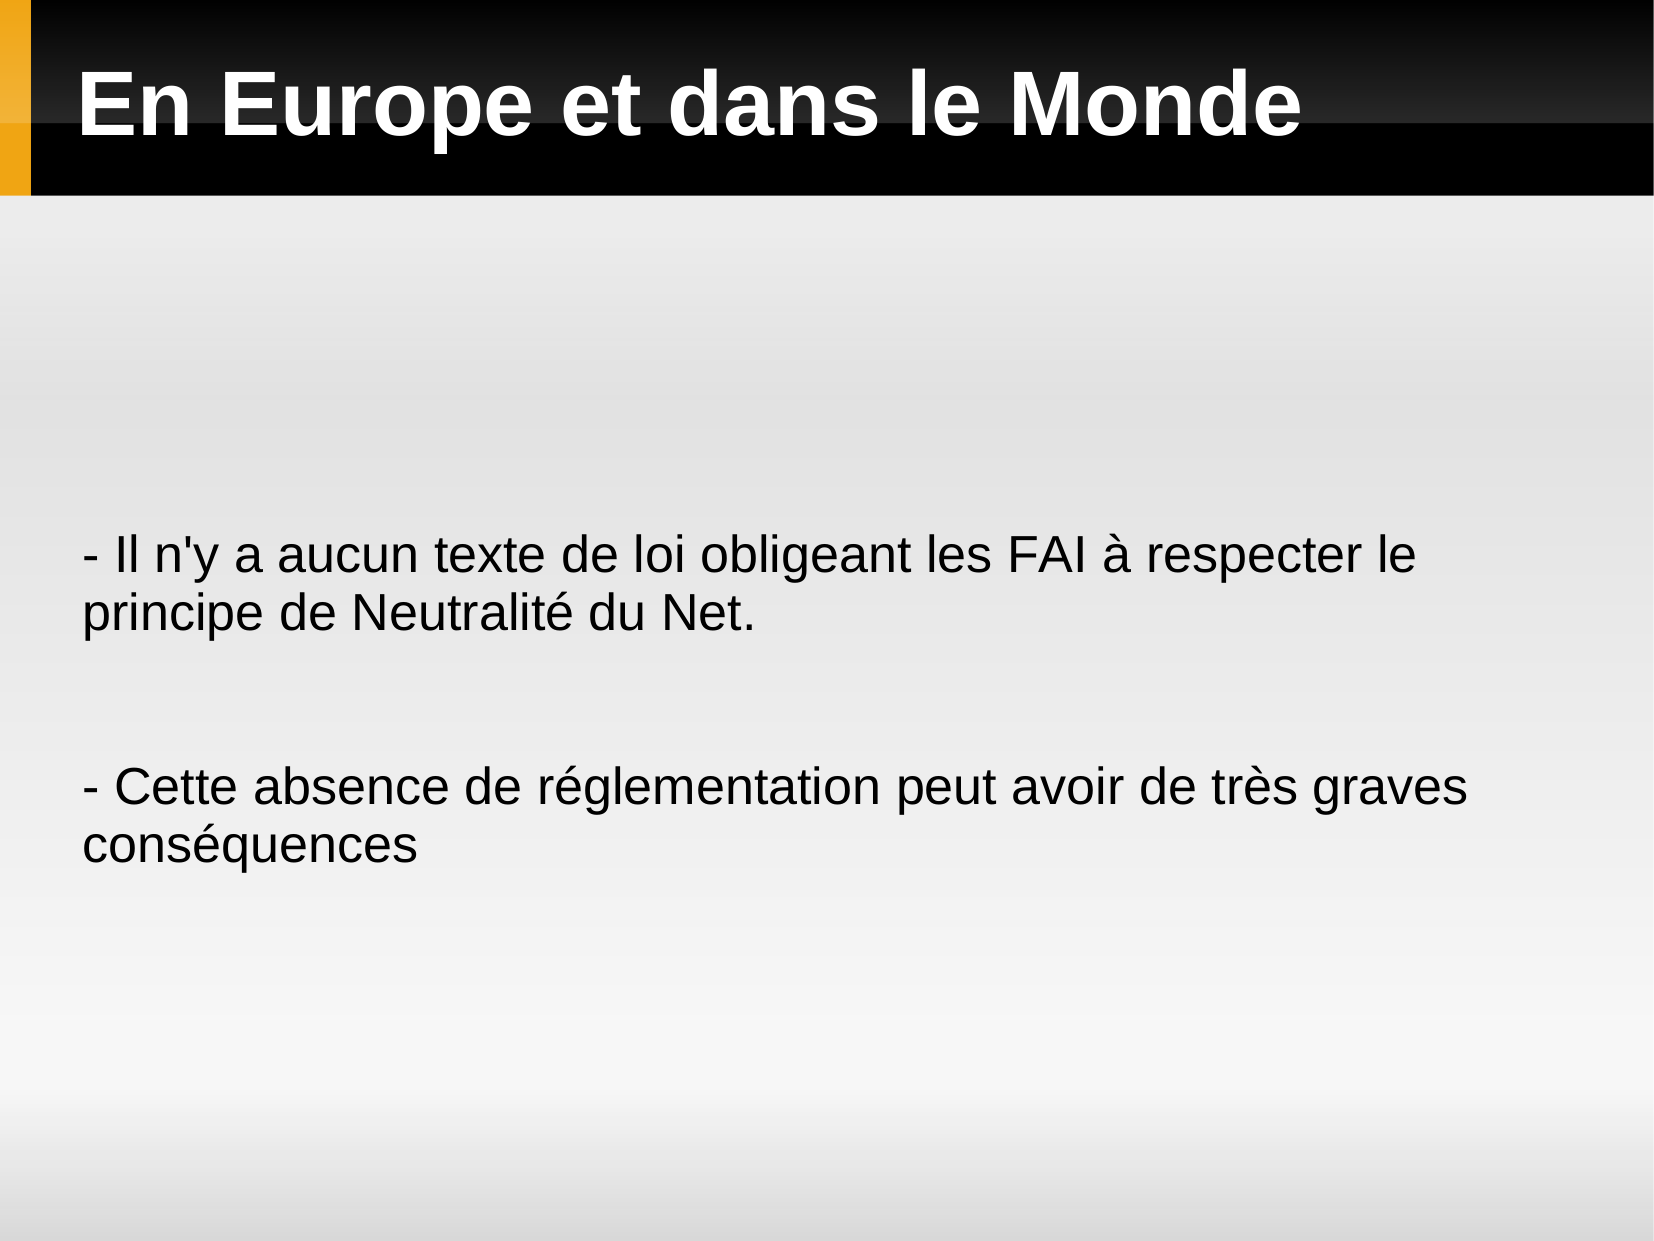

# En Europe et dans le Monde
- Il n'y a aucun texte de loi obligeant les FAI à respecter le principe de Neutralité du Net.
- Cette absence de réglementation peut avoir de très graves conséquences